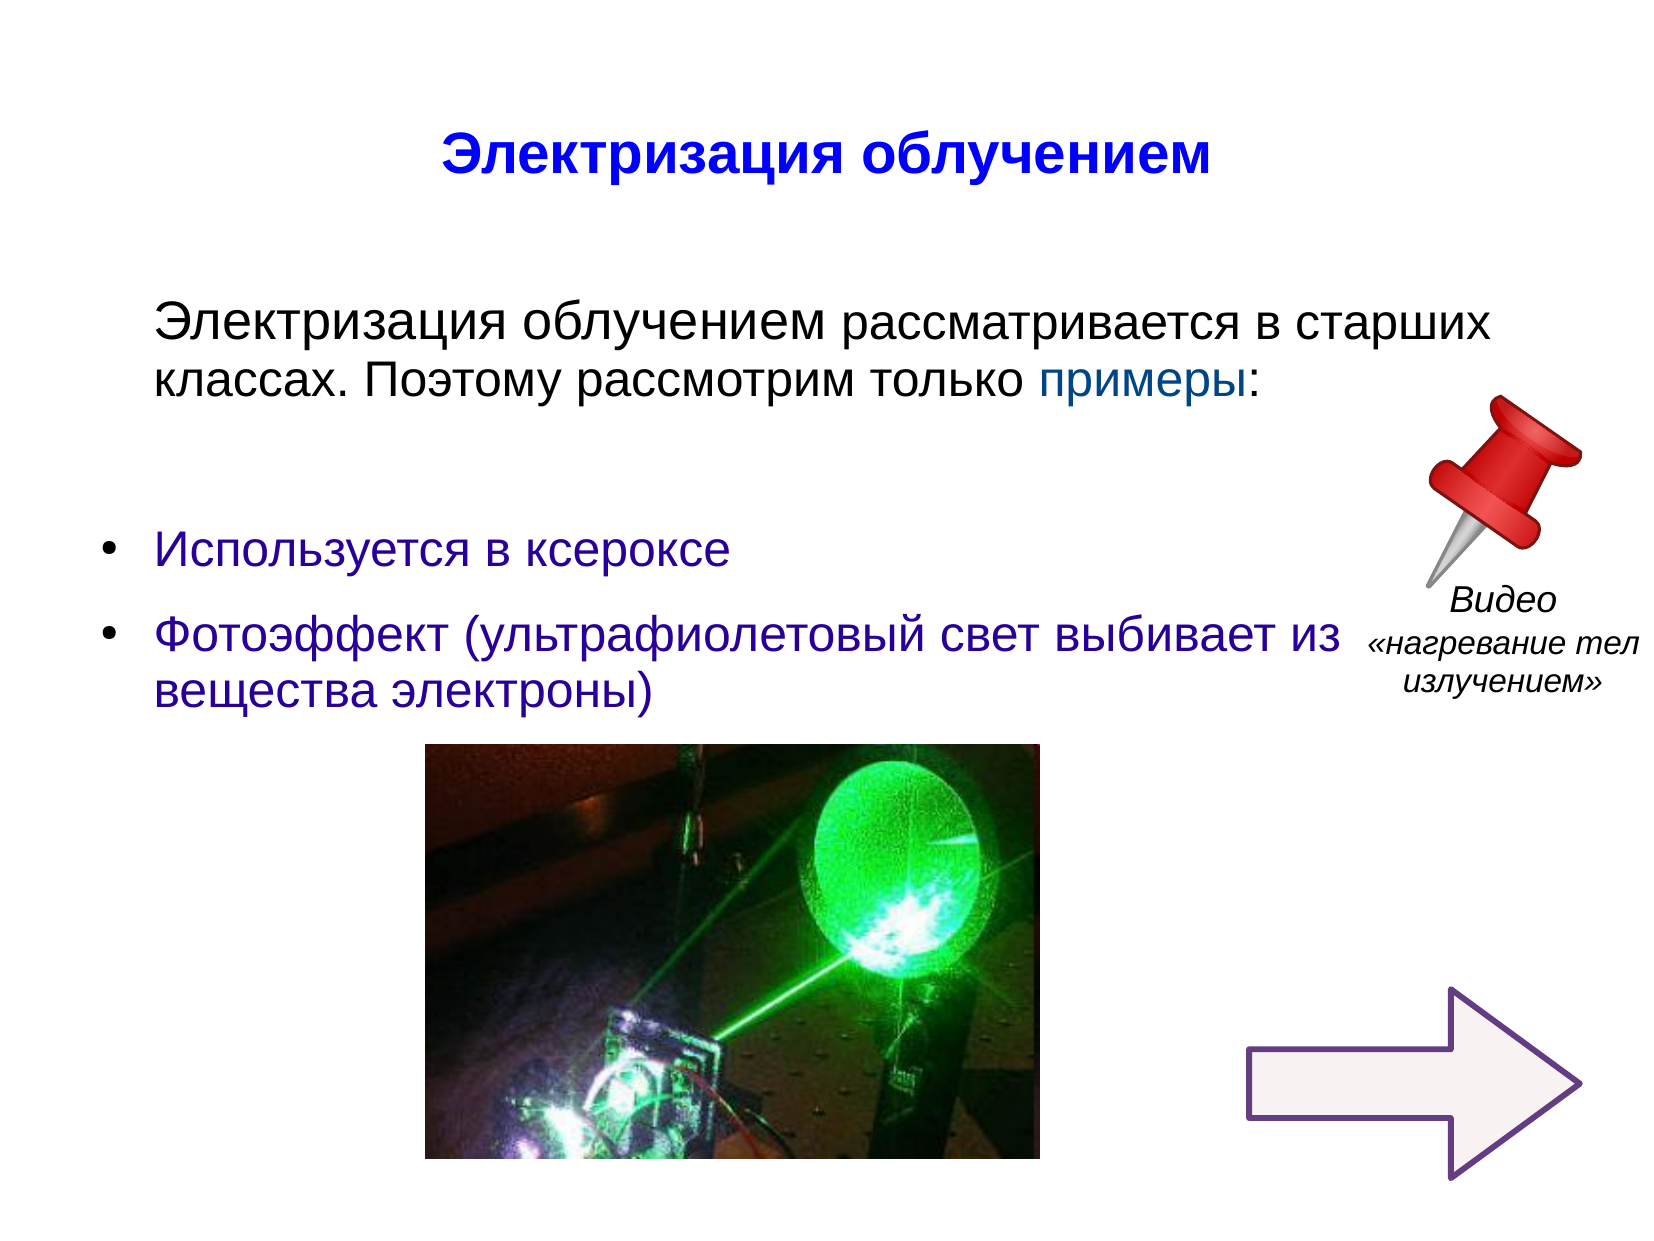

# Электризация облучением
Электризация облучением рассматривается в старших классах. Поэтому рассмотрим только примеры:
Используется в ксероксе
Фотоэффект (ультрафиолетовый свет выбивает из вещества электроны)
Видео
 «нагревание тел
излучением»